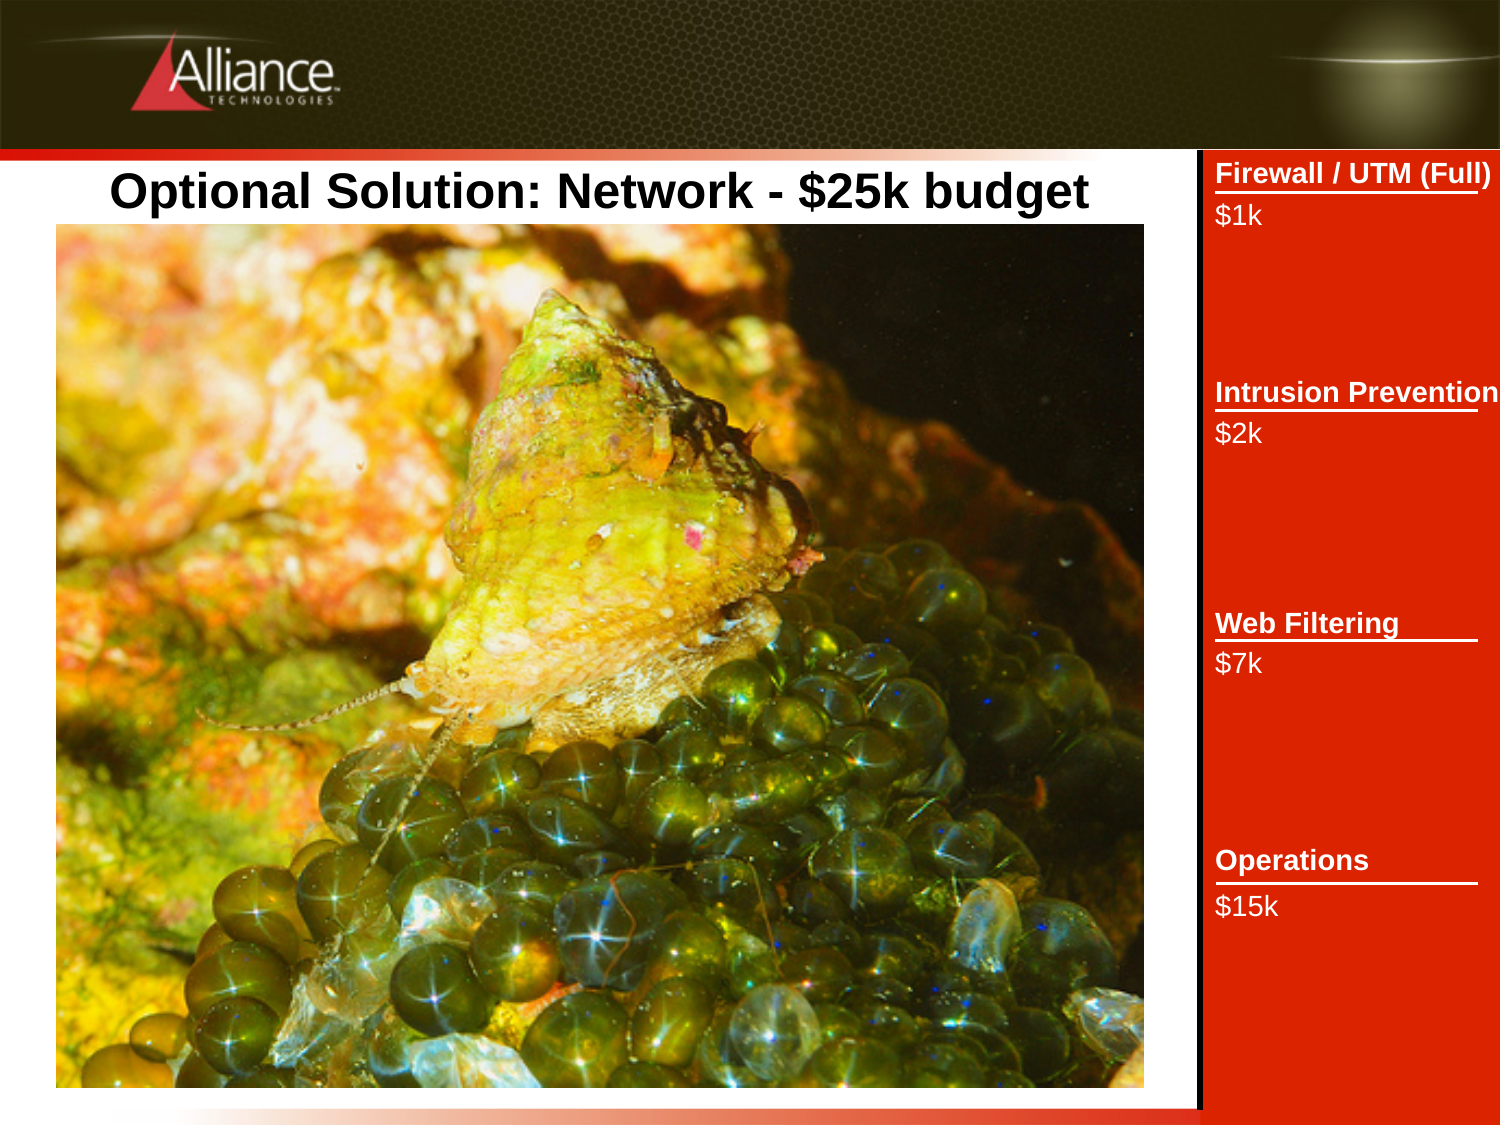

Firewall / UTM (Full)
Optional Solution: Network - $25k budget
$1k
Intrusion Prevention
$2k
Web Filtering
$7k
Operations
$15k